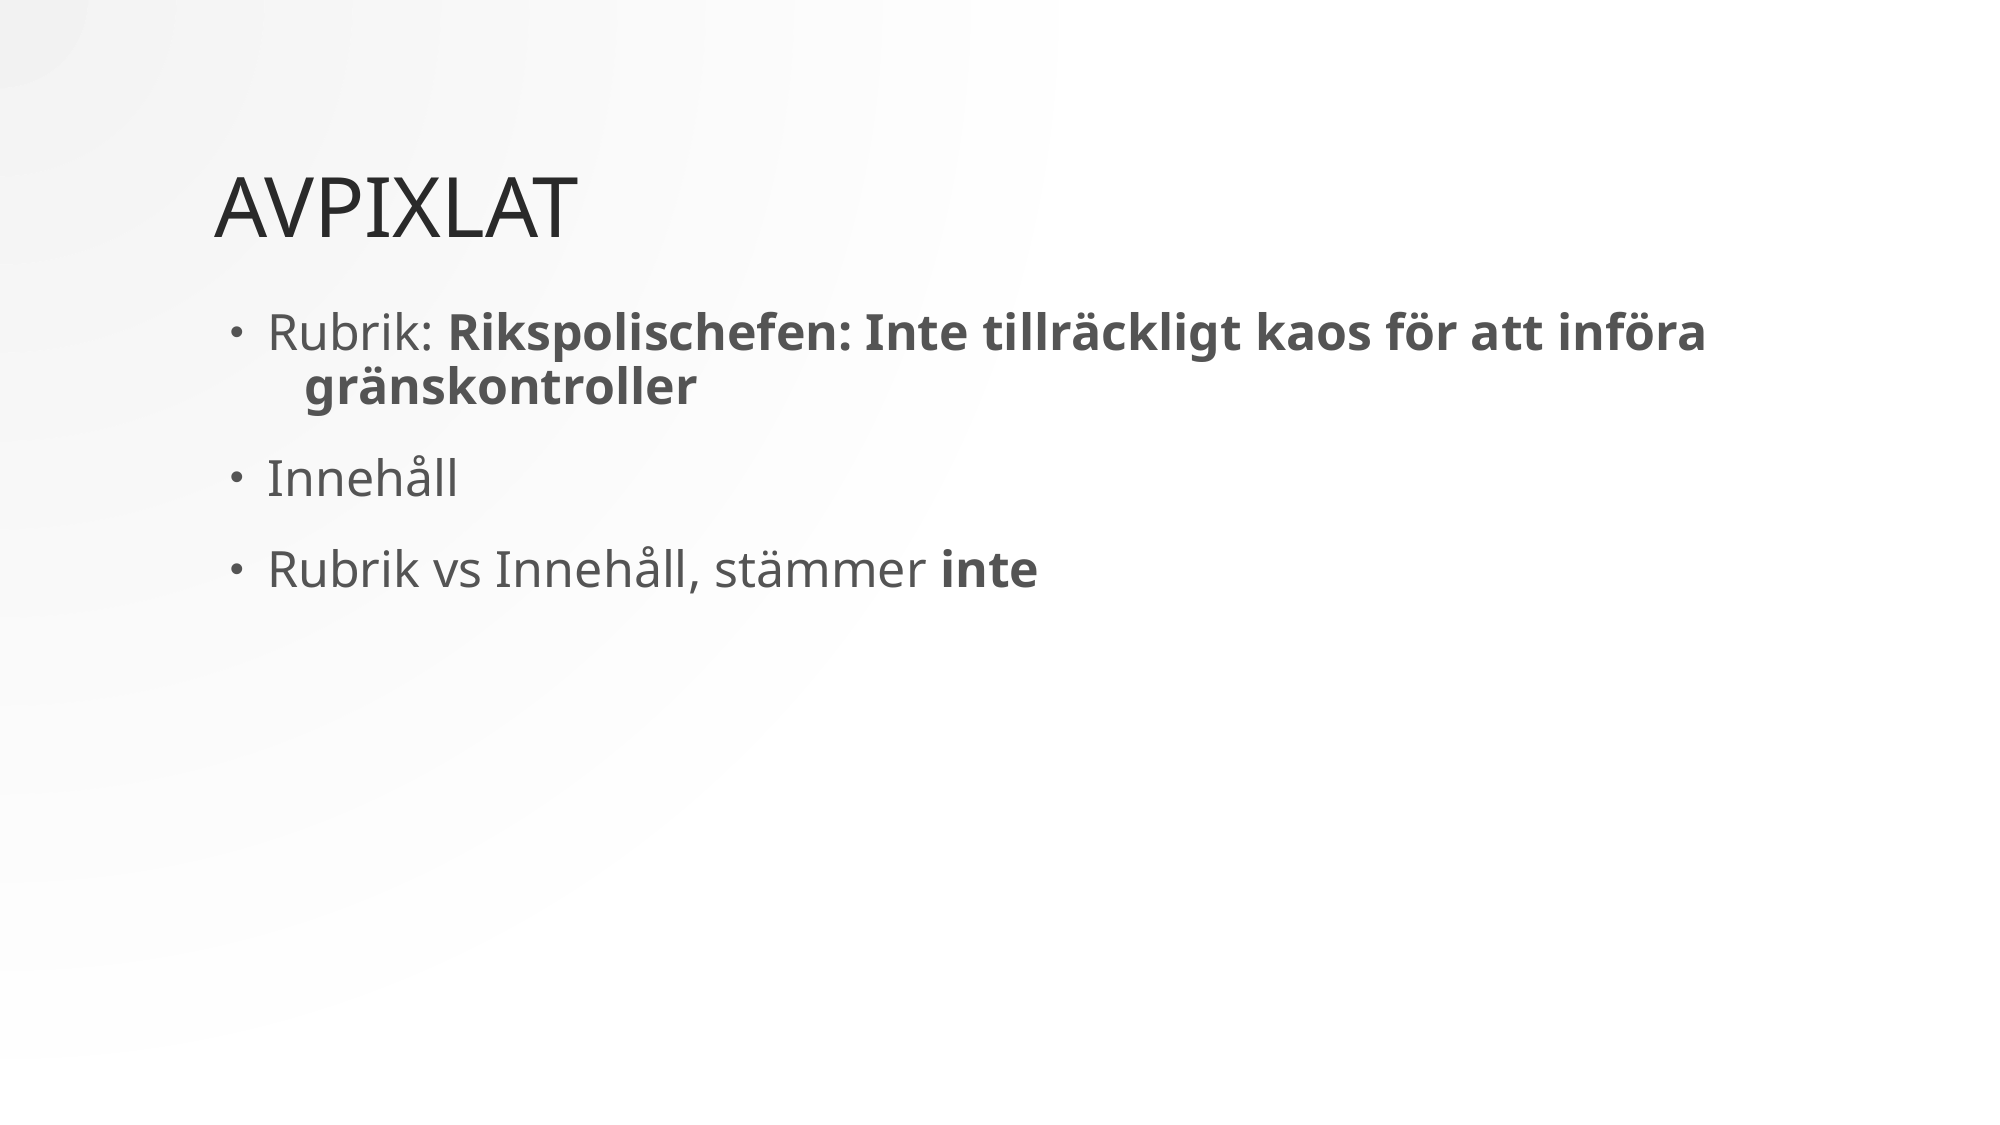

# Avpixlat
Rubrik: Rikspolischefen: Inte tillräckligt kaos för att införa gränskontroller
Innehåll
Rubrik vs Innehåll, stämmer inte